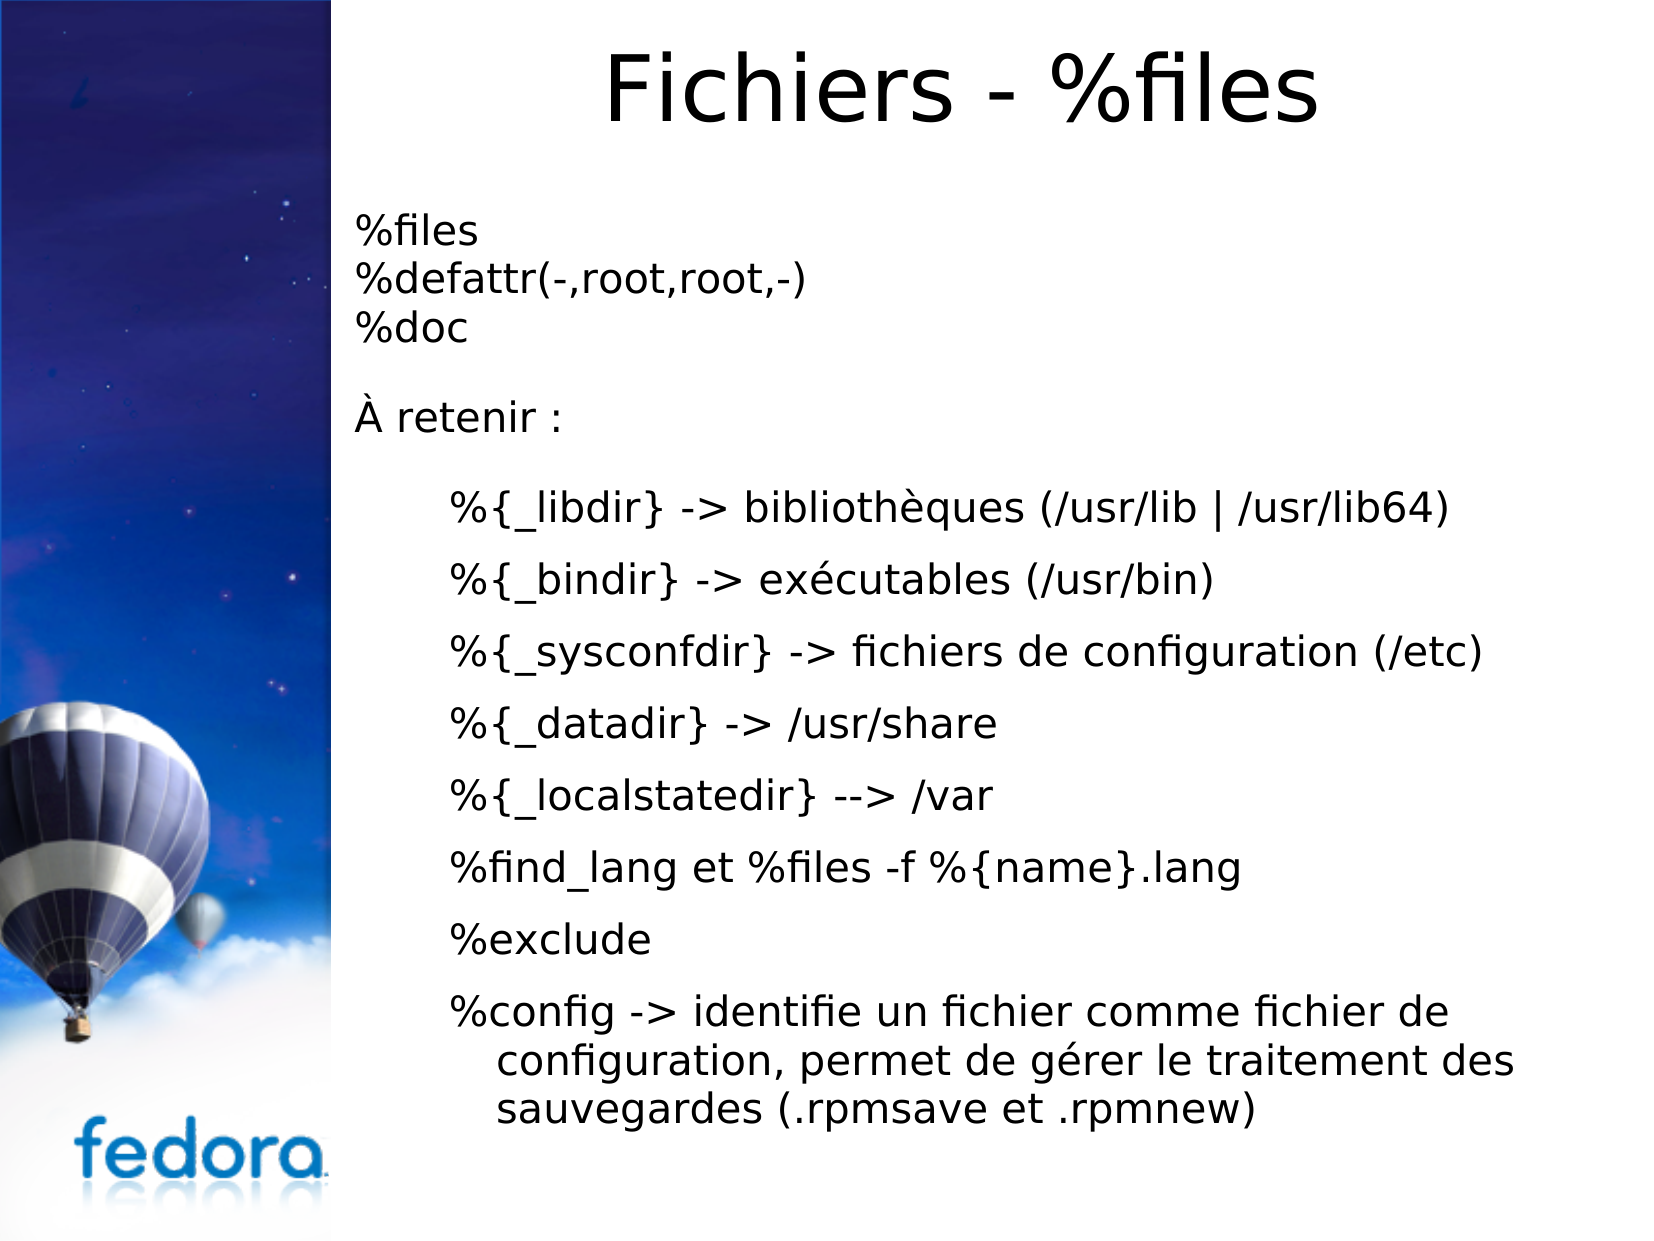

Fichiers - %files
# %files %defattr(-,root,root,-) %doc
À retenir :
%{_libdir} -> bibliothèques (/usr/lib | /usr/lib64)
%{_bindir} -> exécutables (/usr/bin)
%{_sysconfdir} -> fichiers de configuration (/etc)
%{_datadir} -> /usr/share
%{_localstatedir} --> /var
%find_lang et %files -f %{name}.lang
%exclude
%config -> identifie un fichier comme fichier de configuration, permet de gérer le traitement des sauvegardes (.rpmsave et .rpmnew)